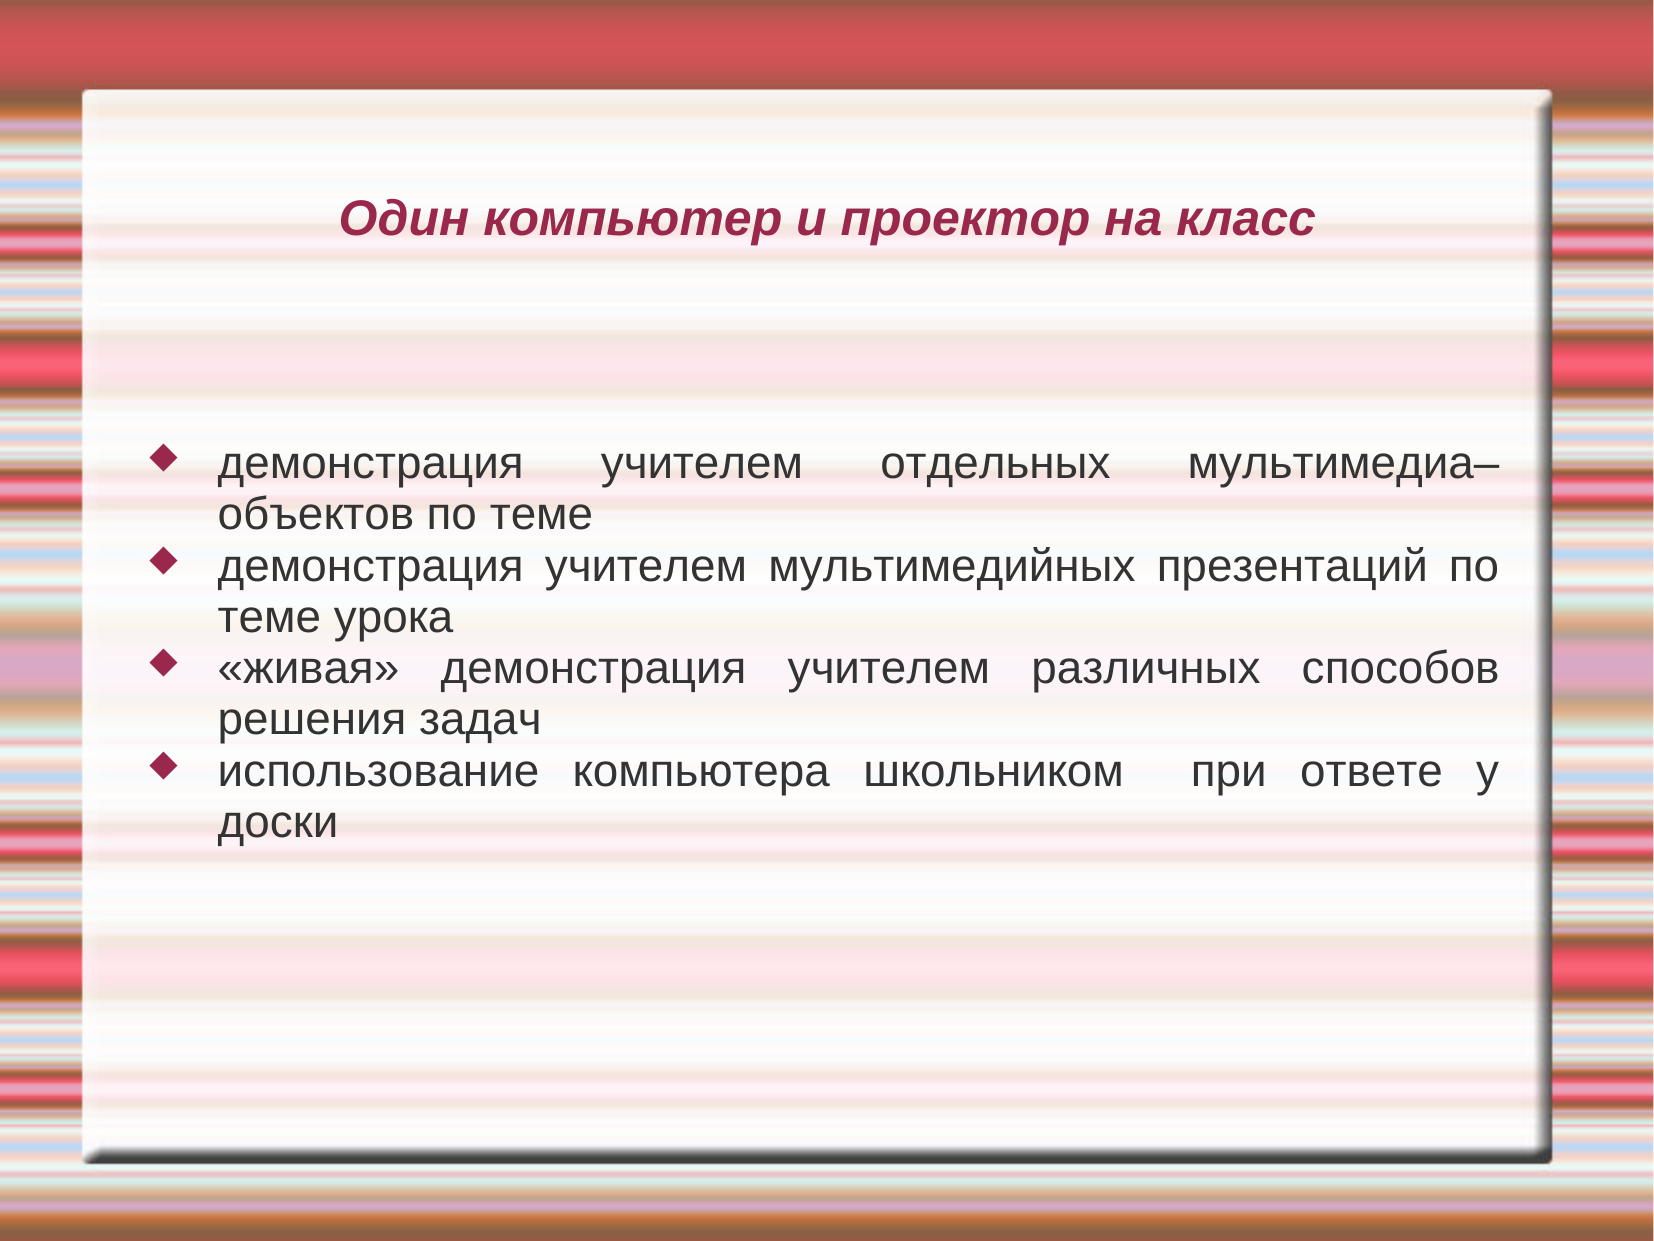

# Один компьютер и проектор на класс
демонстрация учителем отдельных мультимедиа–объектов по теме
демонстрация учителем мультимедийных презентаций по теме урока
«живая» демонстрация учителем различных способов решения задач
использование компьютера школьником при ответе у доски